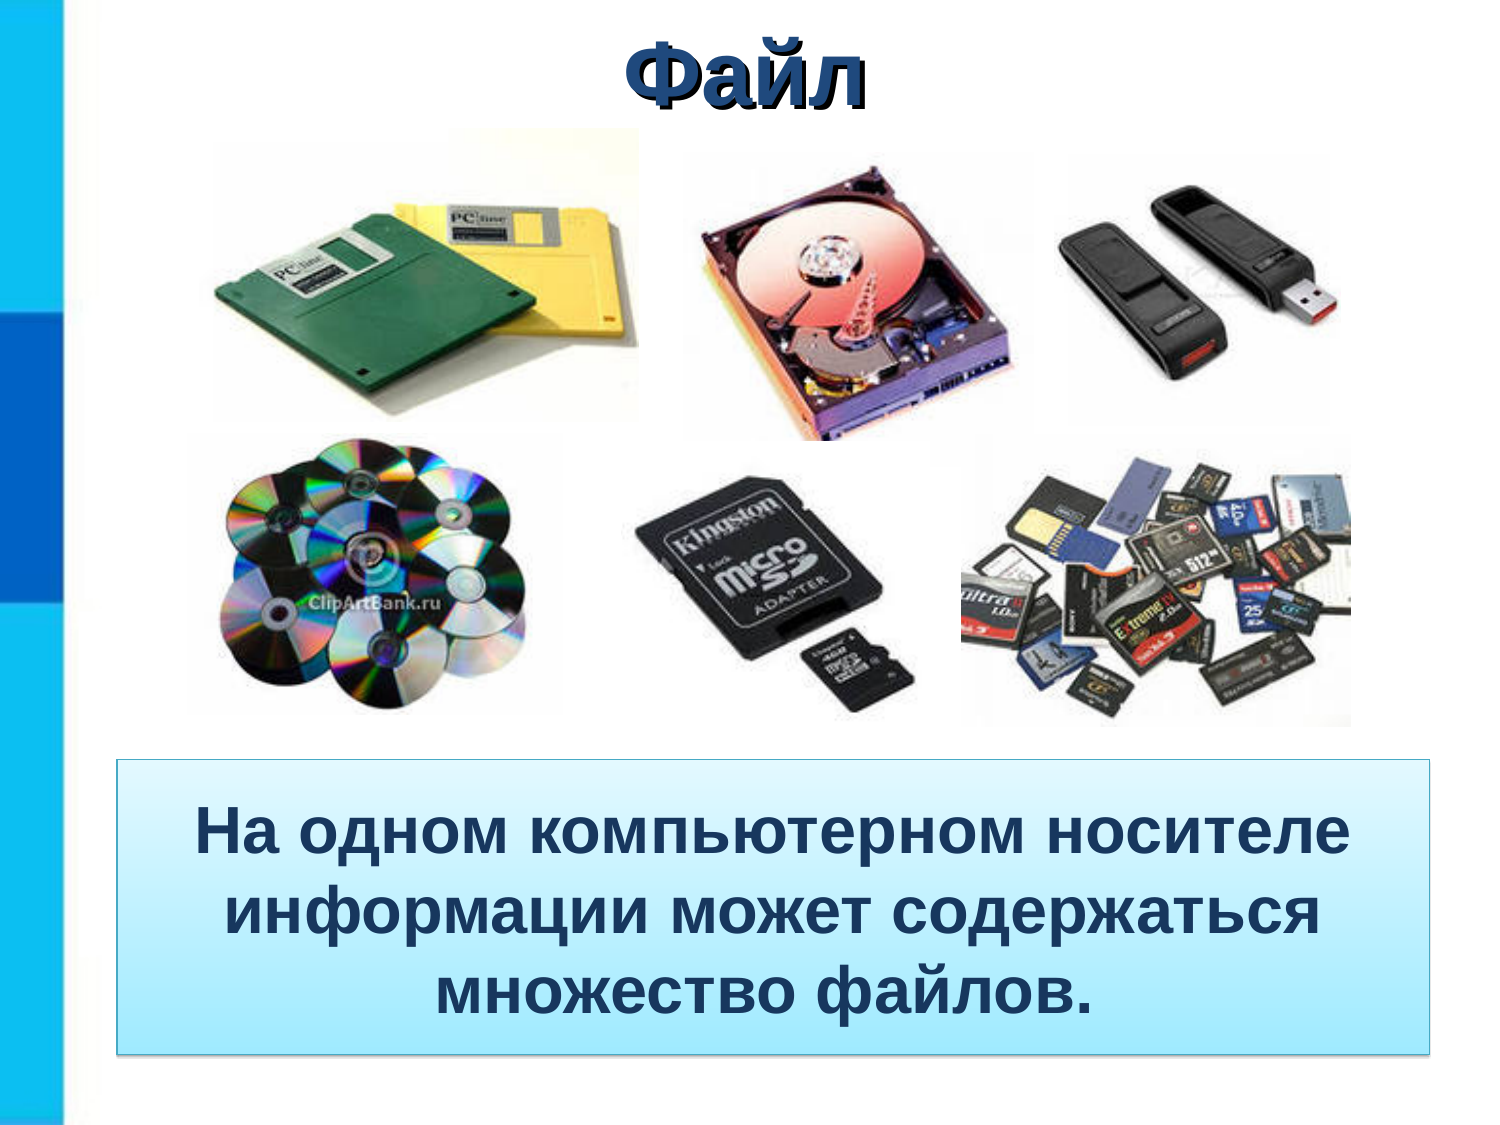

Файл
# На одном компьютерном носителе информации может содержаться множество файлов.